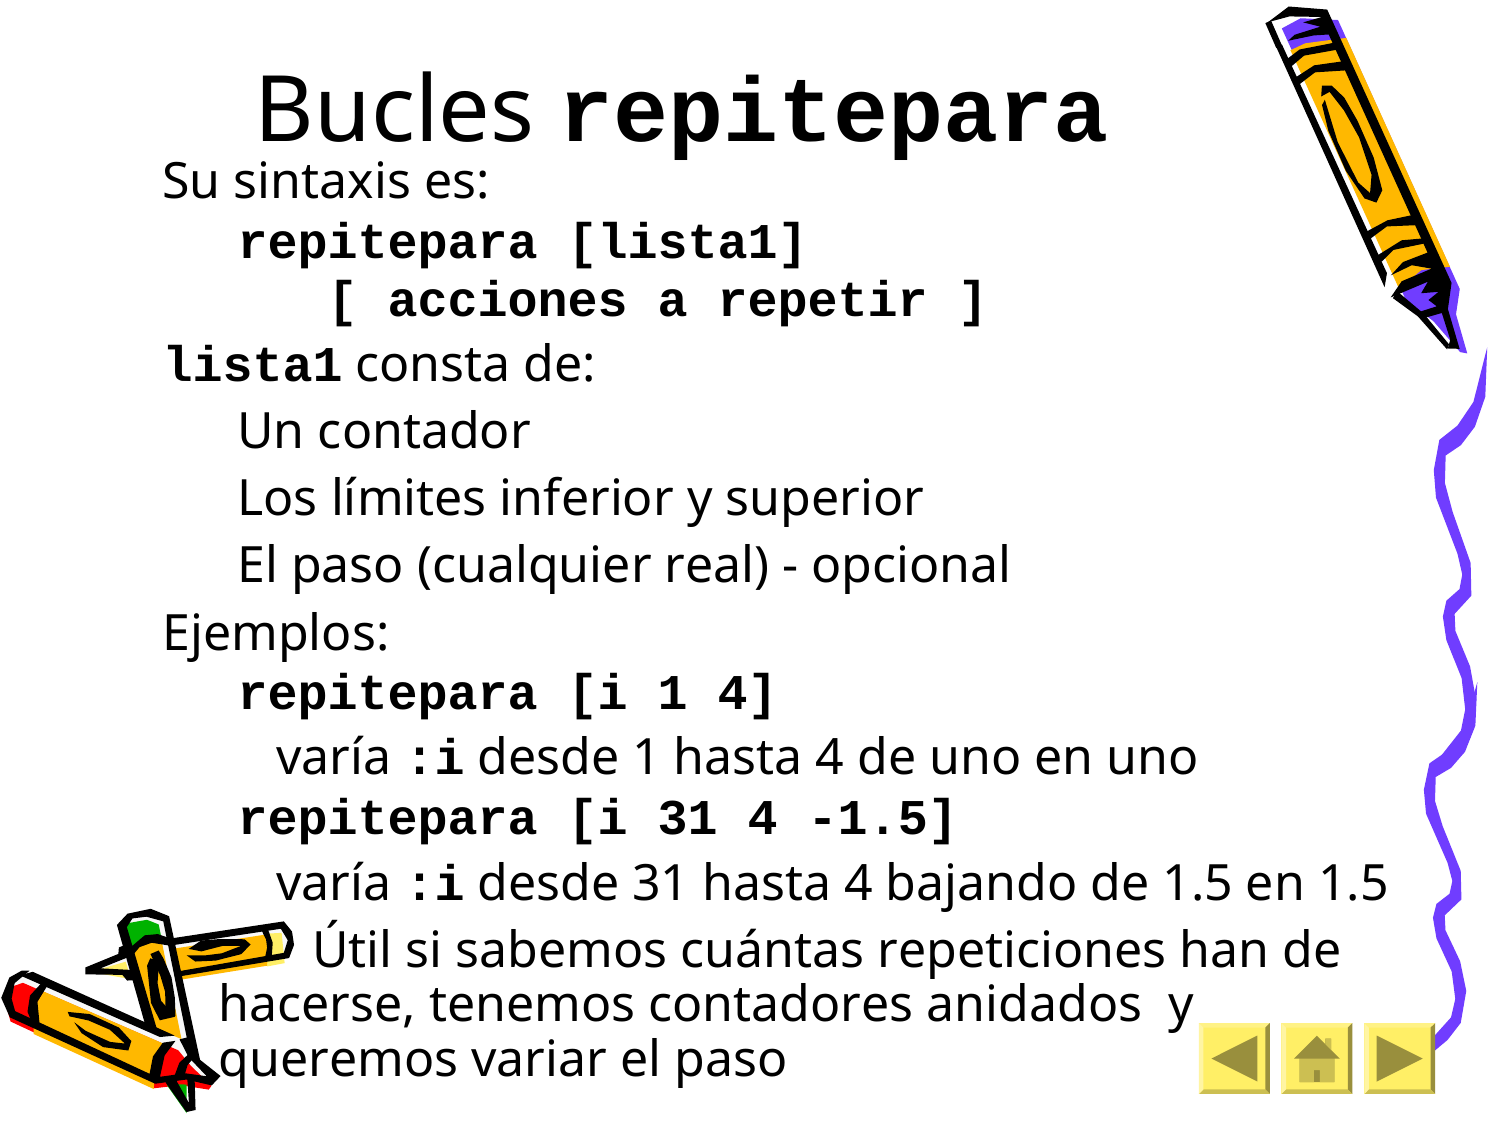

# Bucles repitepara
Su sintaxis es:
repitepara [lista1]
 [ acciones a repetir ]
lista1 consta de:
Un contador
Los límites inferior y superior
El paso (cualquier real) - opcional
Ejemplos:
repitepara [i 1 4]
 varía :i desde 1 hasta 4 de uno en uno
repitepara [i 31 4 -1.5]
 varía :i desde 31 hasta 4 bajando de 1.5 en 1.5
		Útil si sabemos cuántas repeticiones han de 	hacerse, tenemos contadores anidados y 	queremos variar el paso